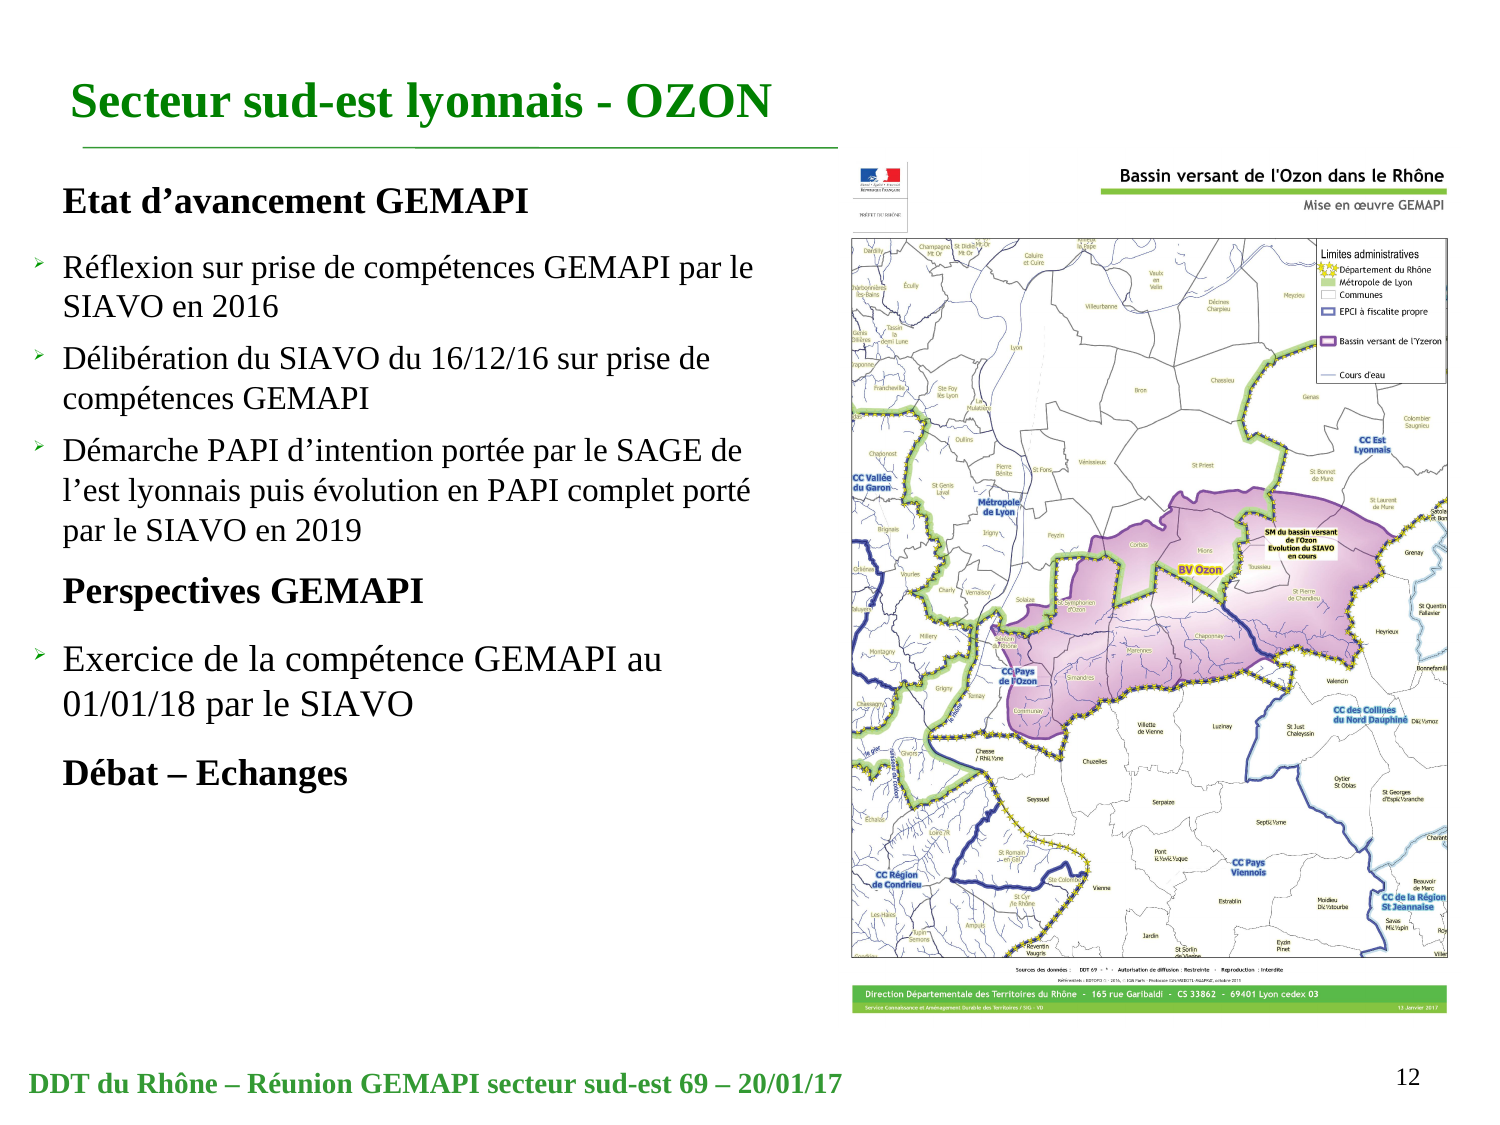

# Secteur sud-est lyonnais - OZON
Etat d’avancement GEMAPI
Réflexion sur prise de compétences GEMAPI par le SIAVO en 2016
Délibération du SIAVO du 16/12/16 sur prise de compétences GEMAPI
Démarche PAPI d’intention portée par le SAGE de l’est lyonnais puis évolution en PAPI complet porté par le SIAVO en 2019
Perspectives GEMAPI
Exercice de la compétence GEMAPI au 01/01/18 par le SIAVO
Débat – Echanges
12